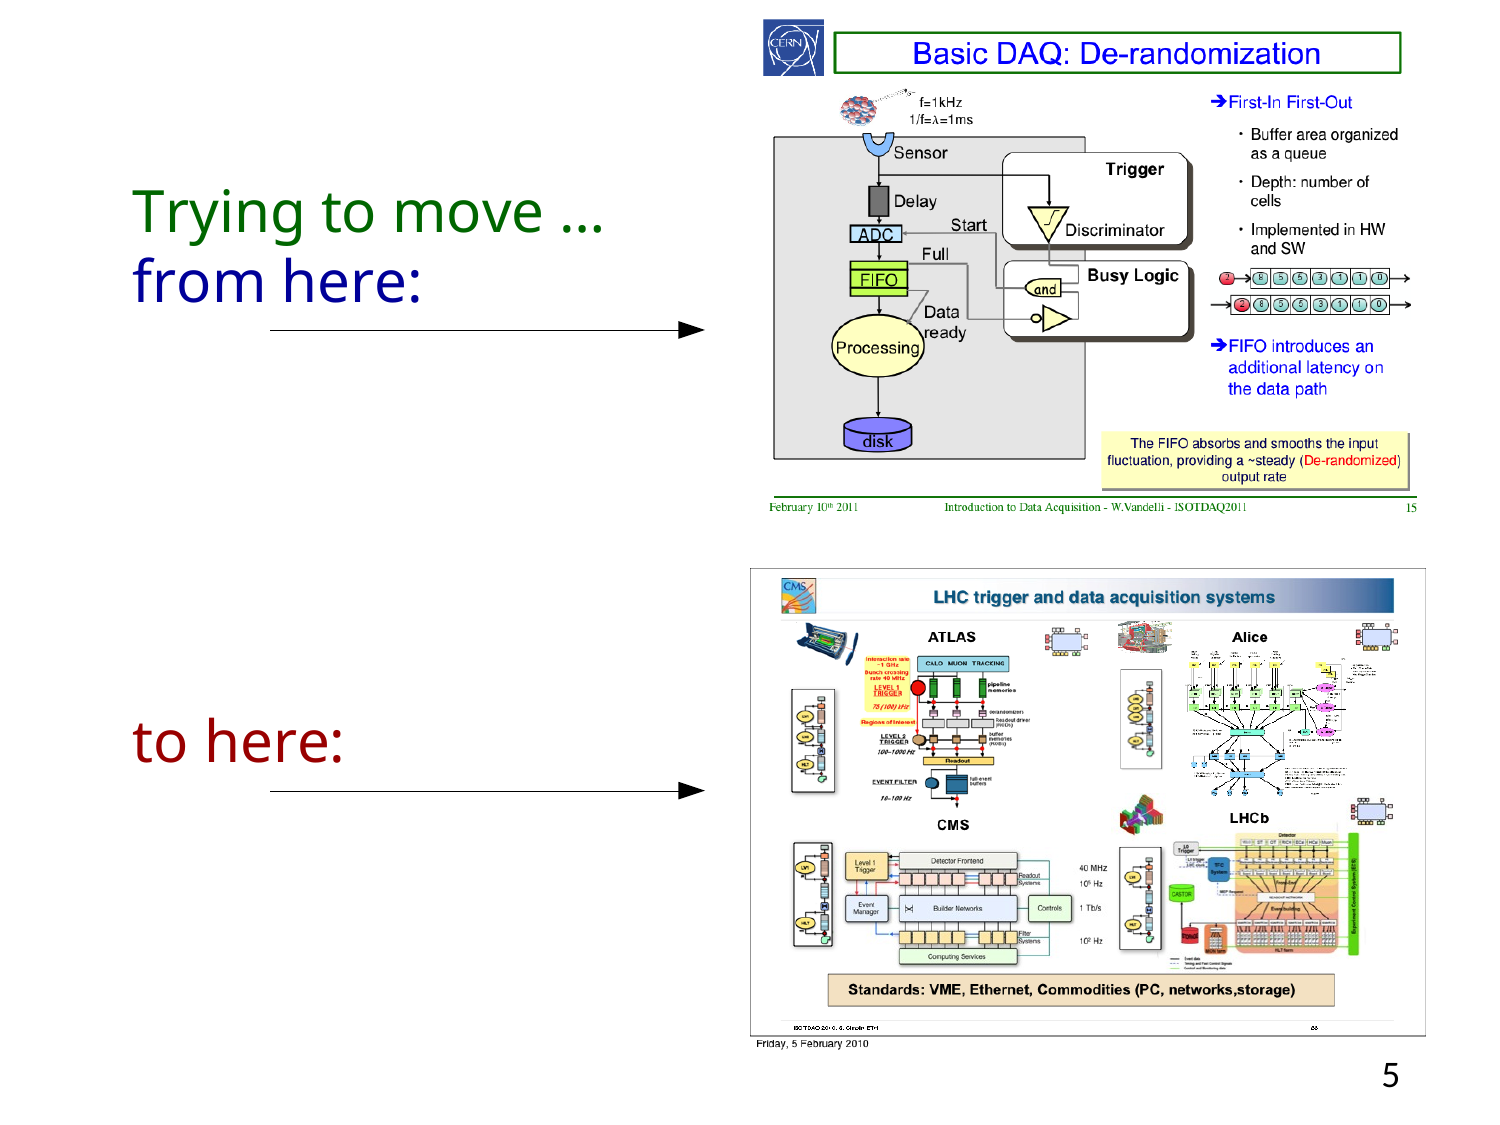

# Trying to move … from here:
to here:
5